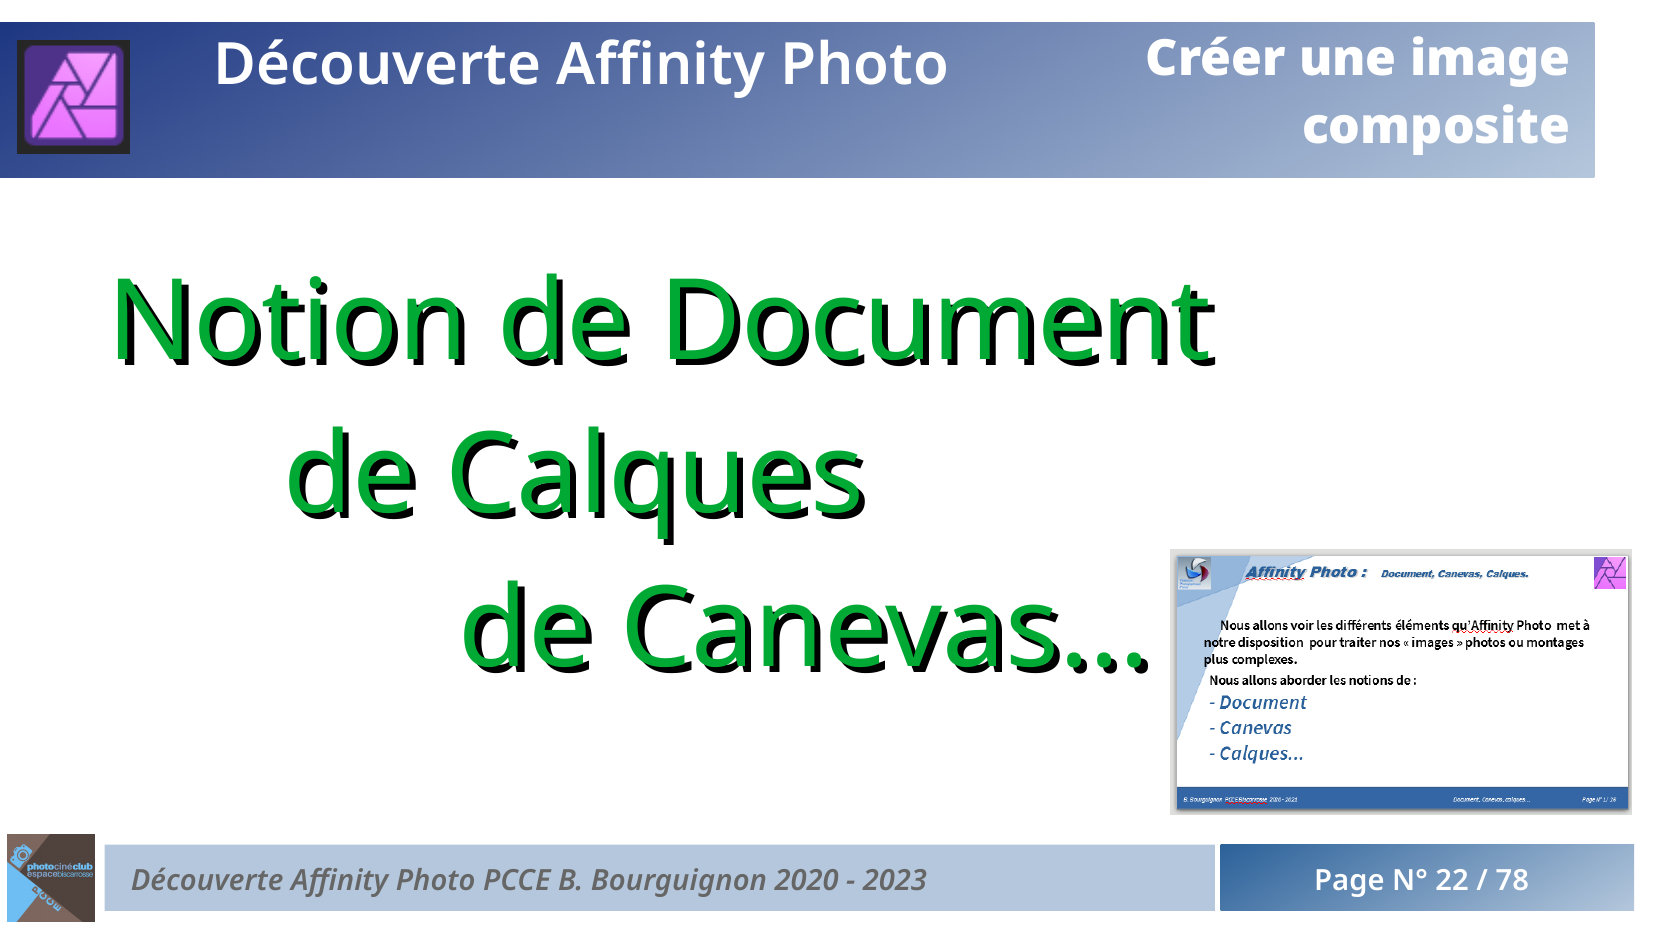

# Créer une image composite
Notion de Document
 de Calques
 de Canevas...